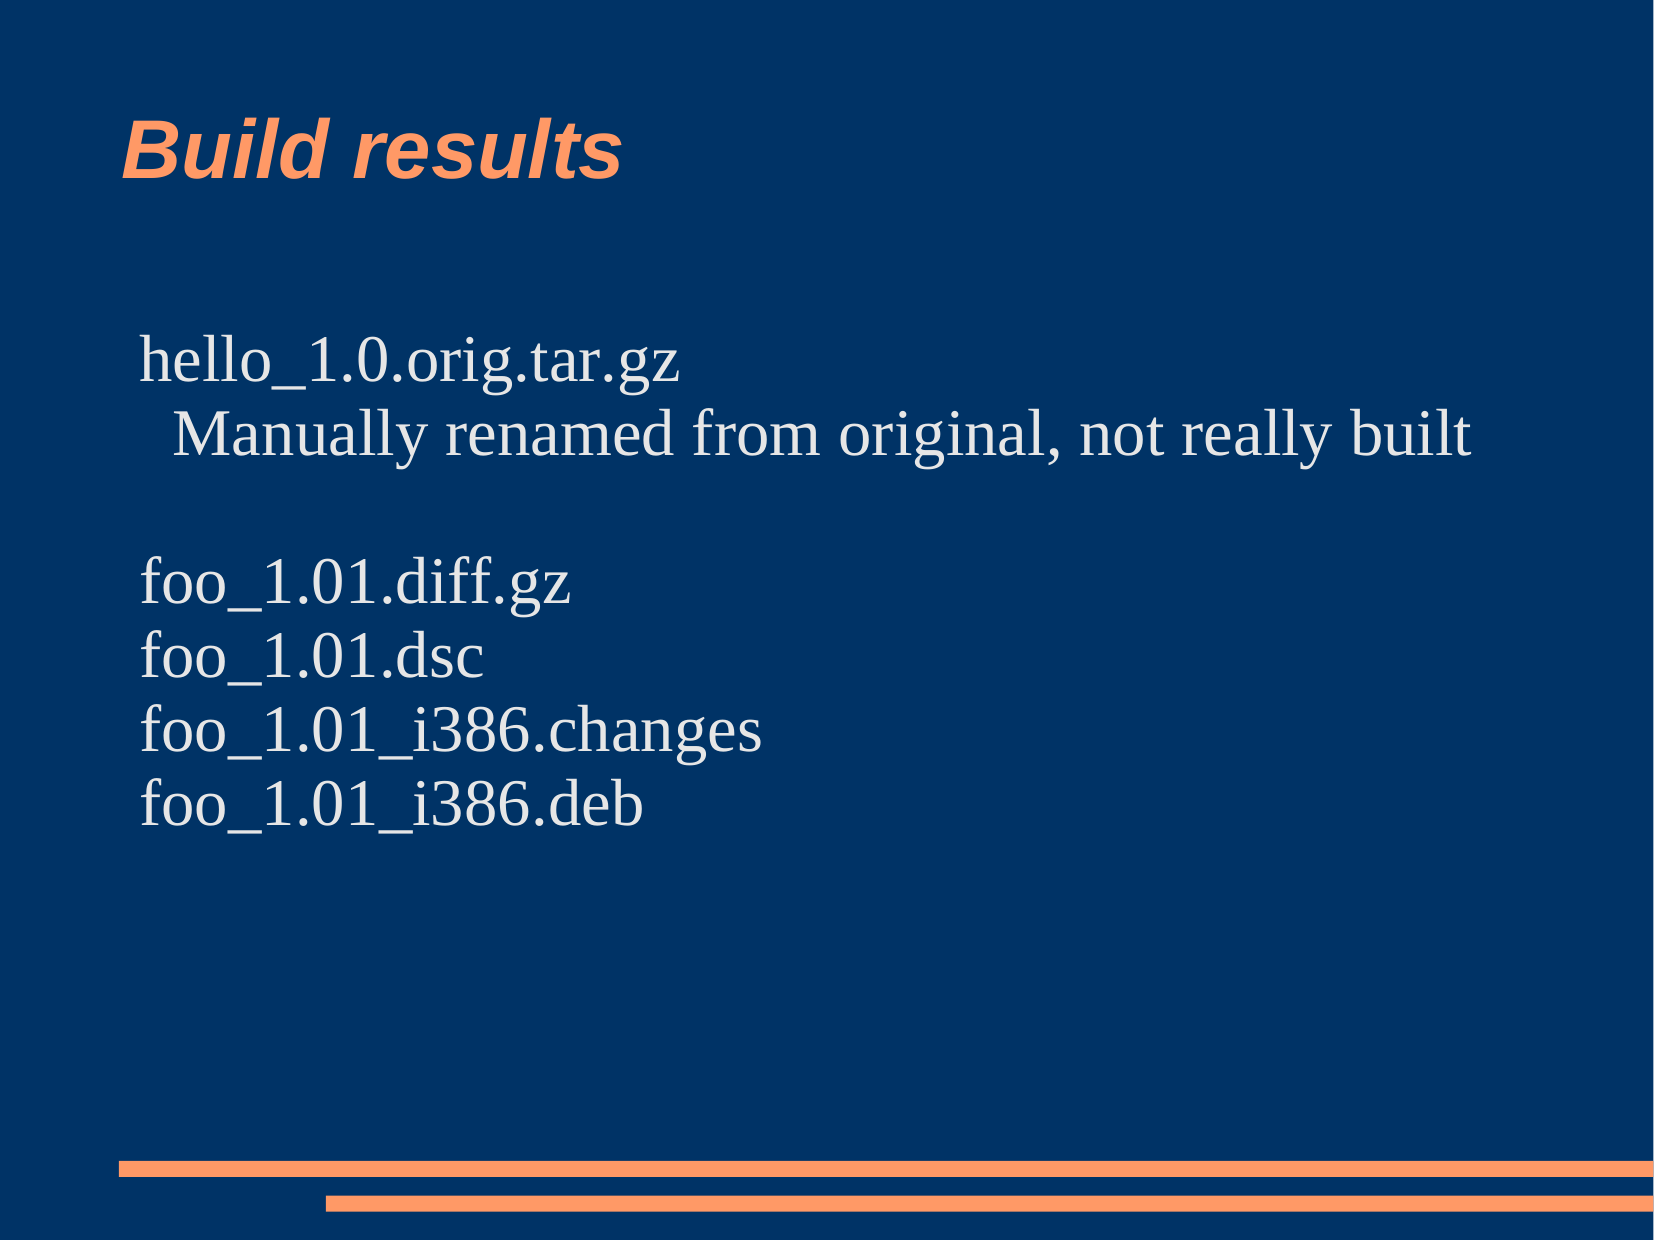

# Build results
hello_1.0.orig.tar.gz
 Manually renamed from original, not really built
foo_1.0­1.diff.gz
foo_1.0­1.dsc
foo_1.0­1_i386.changes
foo_1.0­1_i386.deb